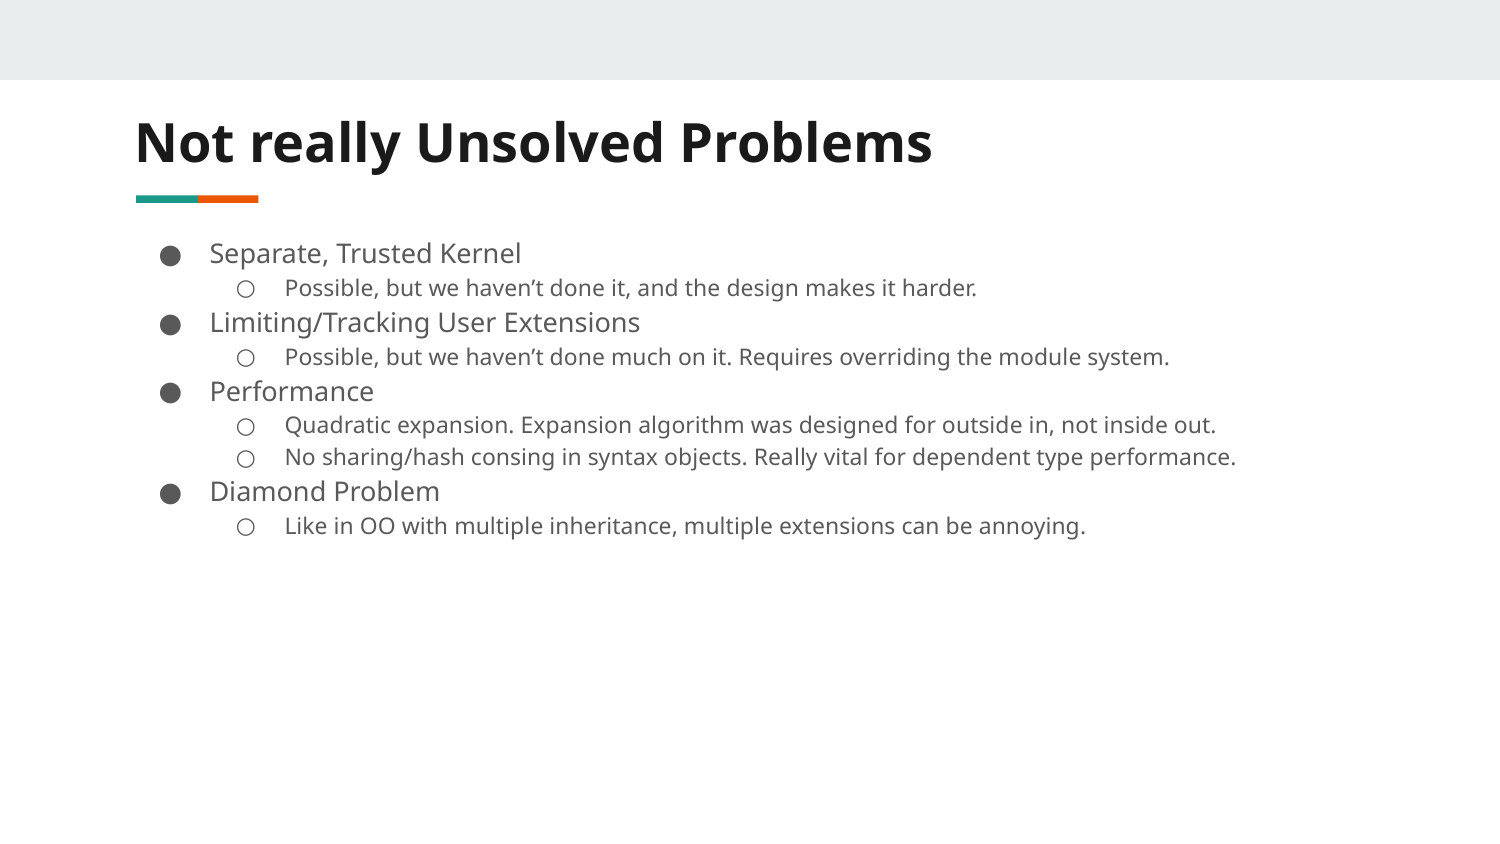

# Not really Unsolved Problems
Separate, Trusted Kernel
Possible, but we haven’t done it, and the design makes it harder.
Limiting/Tracking User Extensions
Possible, but we haven’t done much on it. Requires overriding the module system.
Performance
Quadratic expansion. Expansion algorithm was designed for outside in, not inside out.
No sharing/hash consing in syntax objects. Really vital for dependent type performance.
Diamond Problem
Like in OO with multiple inheritance, multiple extensions can be annoying.